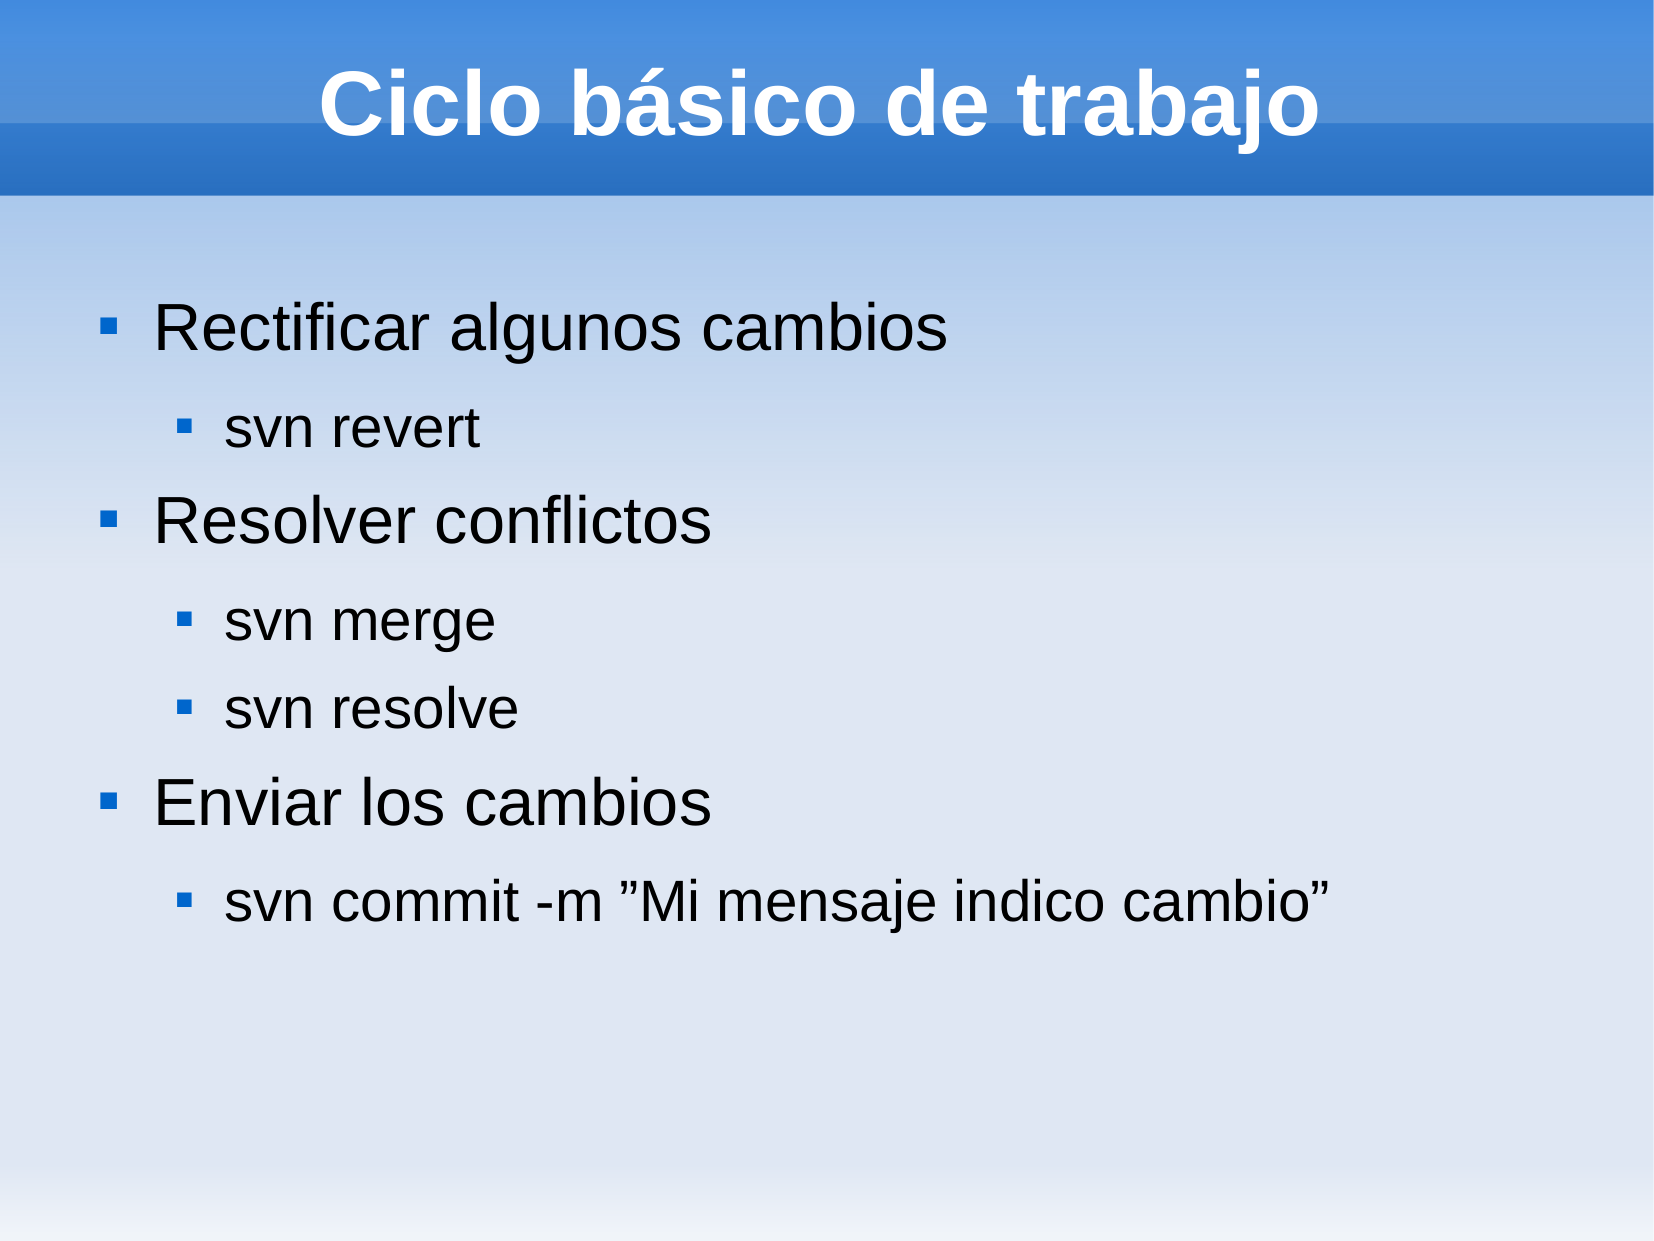

# Ciclo básico de trabajo
Rectificar algunos cambios
svn revert
Resolver conflictos
svn merge
svn resolve
Enviar los cambios
svn commit -m ”Mi mensaje indico cambio”